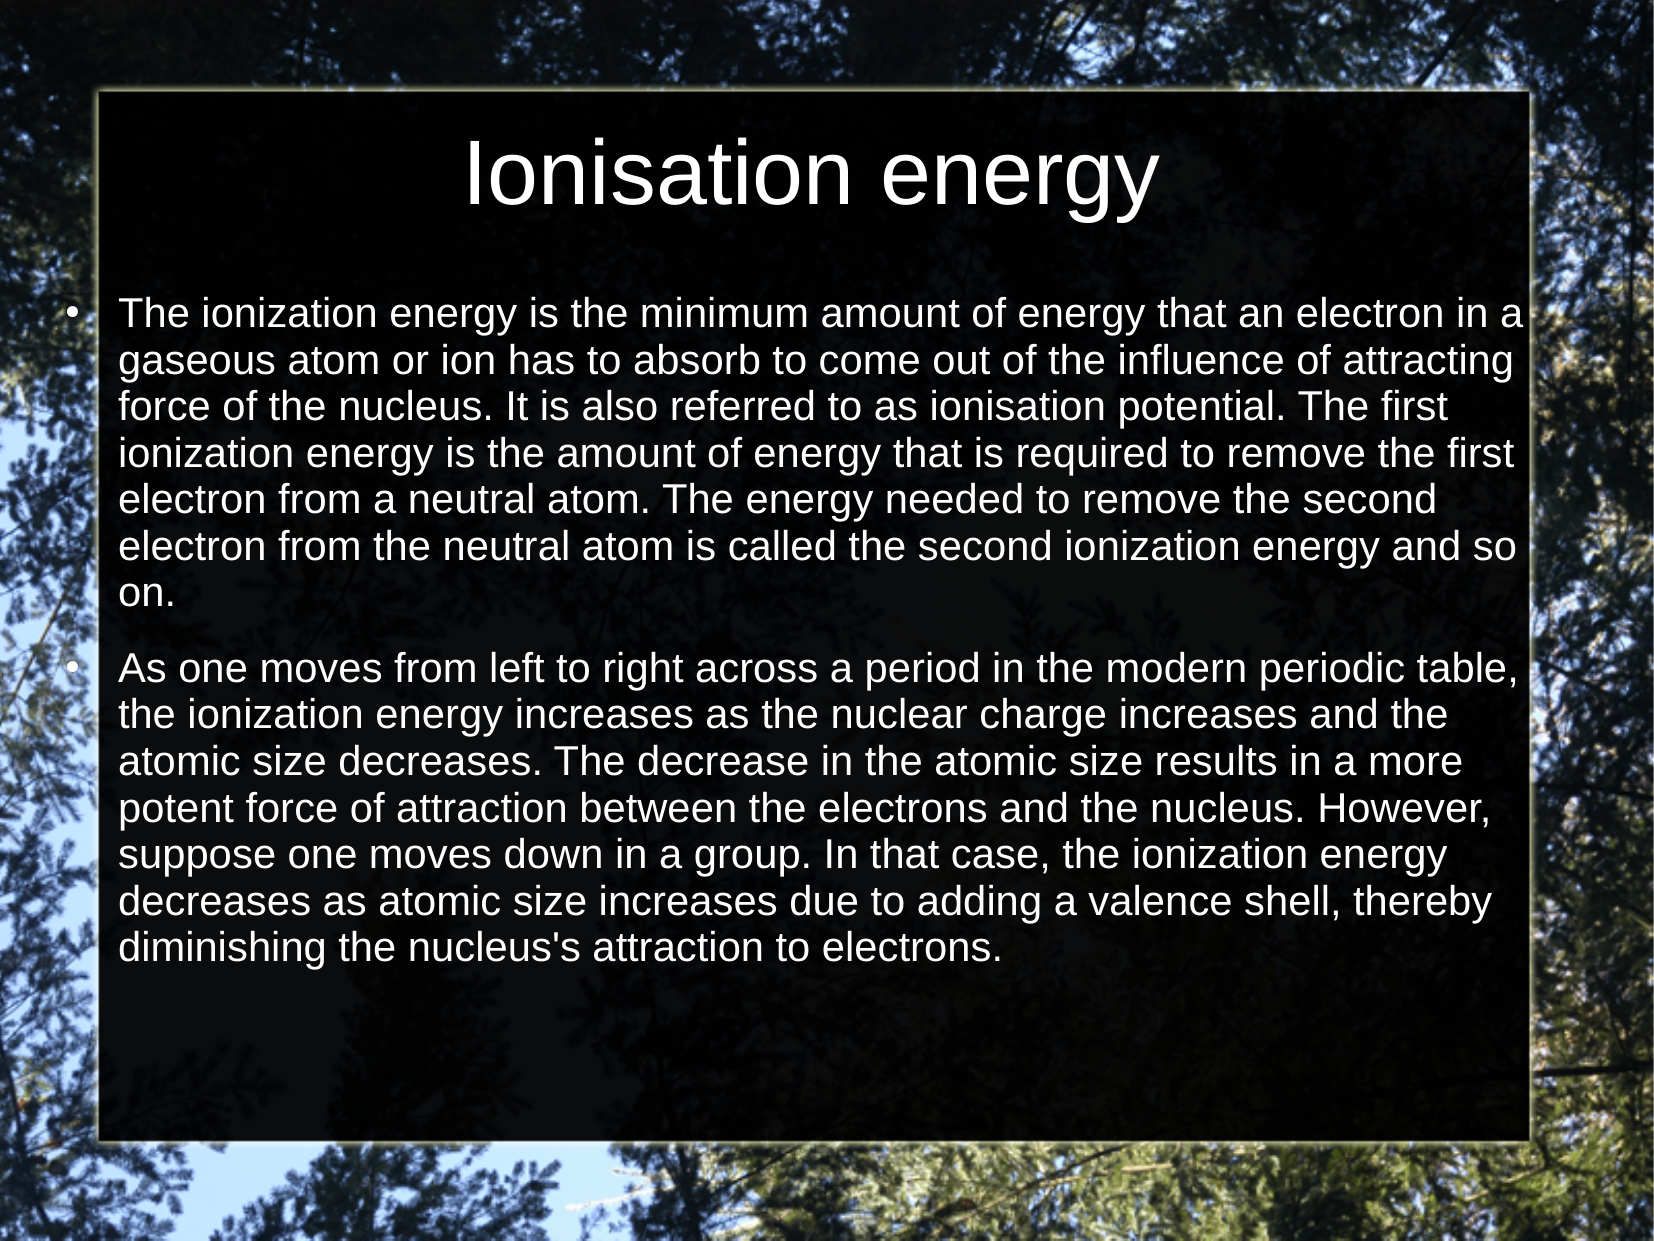

# Ionisation energy
The ionization energy is the minimum amount of energy that an electron in a gaseous atom or ion has to absorb to come out of the influence of attracting force of the nucleus. It is also referred to as ionisation potential. The first ionization energy is the amount of energy that is required to remove the first electron from a neutral atom. The energy needed to remove the second electron from the neutral atom is called the second ionization energy and so on.
As one moves from left to right across a period in the modern periodic table, the ionization energy increases as the nuclear charge increases and the atomic size decreases. The decrease in the atomic size results in a more potent force of attraction between the electrons and the nucleus. However, suppose one moves down in a group. In that case, the ionization energy decreases as atomic size increases due to adding a valence shell, thereby diminishing the nucleus's attraction to electrons.